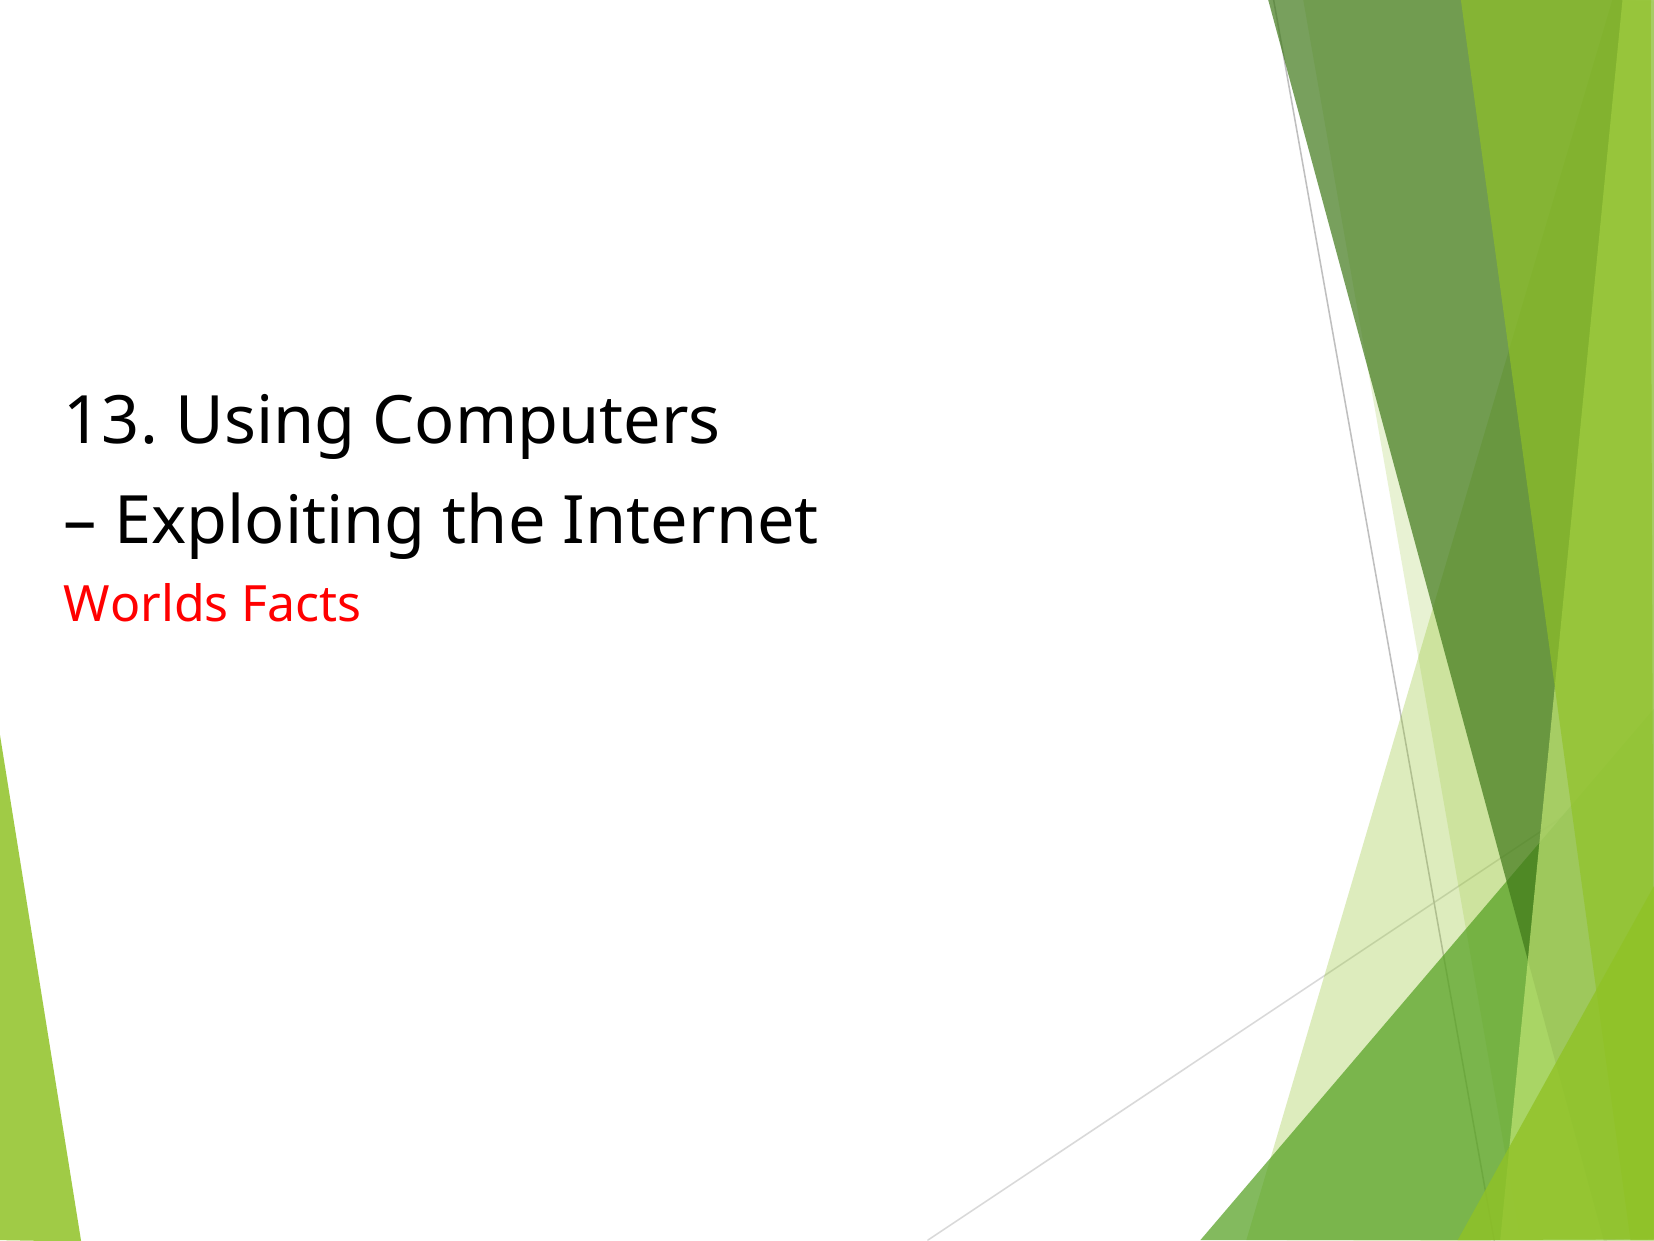

13. Using Computers
– Exploiting the Internet
Worlds Facts